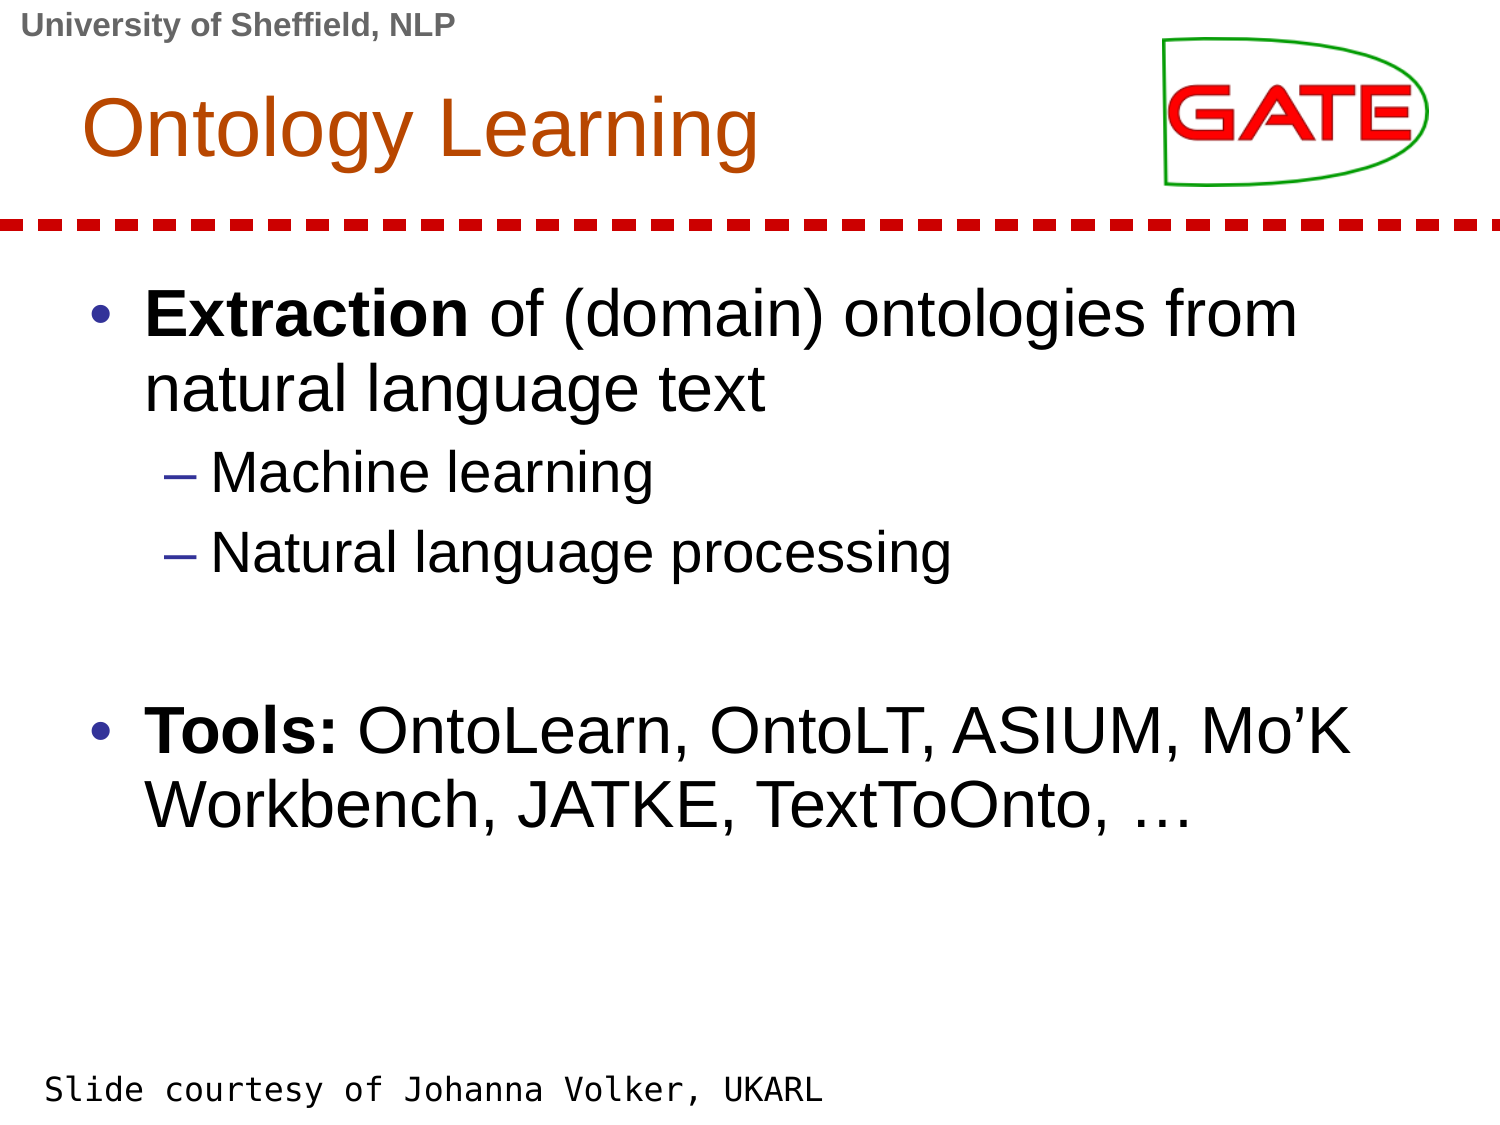

# Ontology Learning
Extraction of (domain) ontologies from natural language text
Machine learning
Natural language processing
Tools: OntoLearn, OntoLT, ASIUM, Mo’K Workbench, JATKE, TextToOnto, …
Slide courtesy of Johanna Volker, UKARL